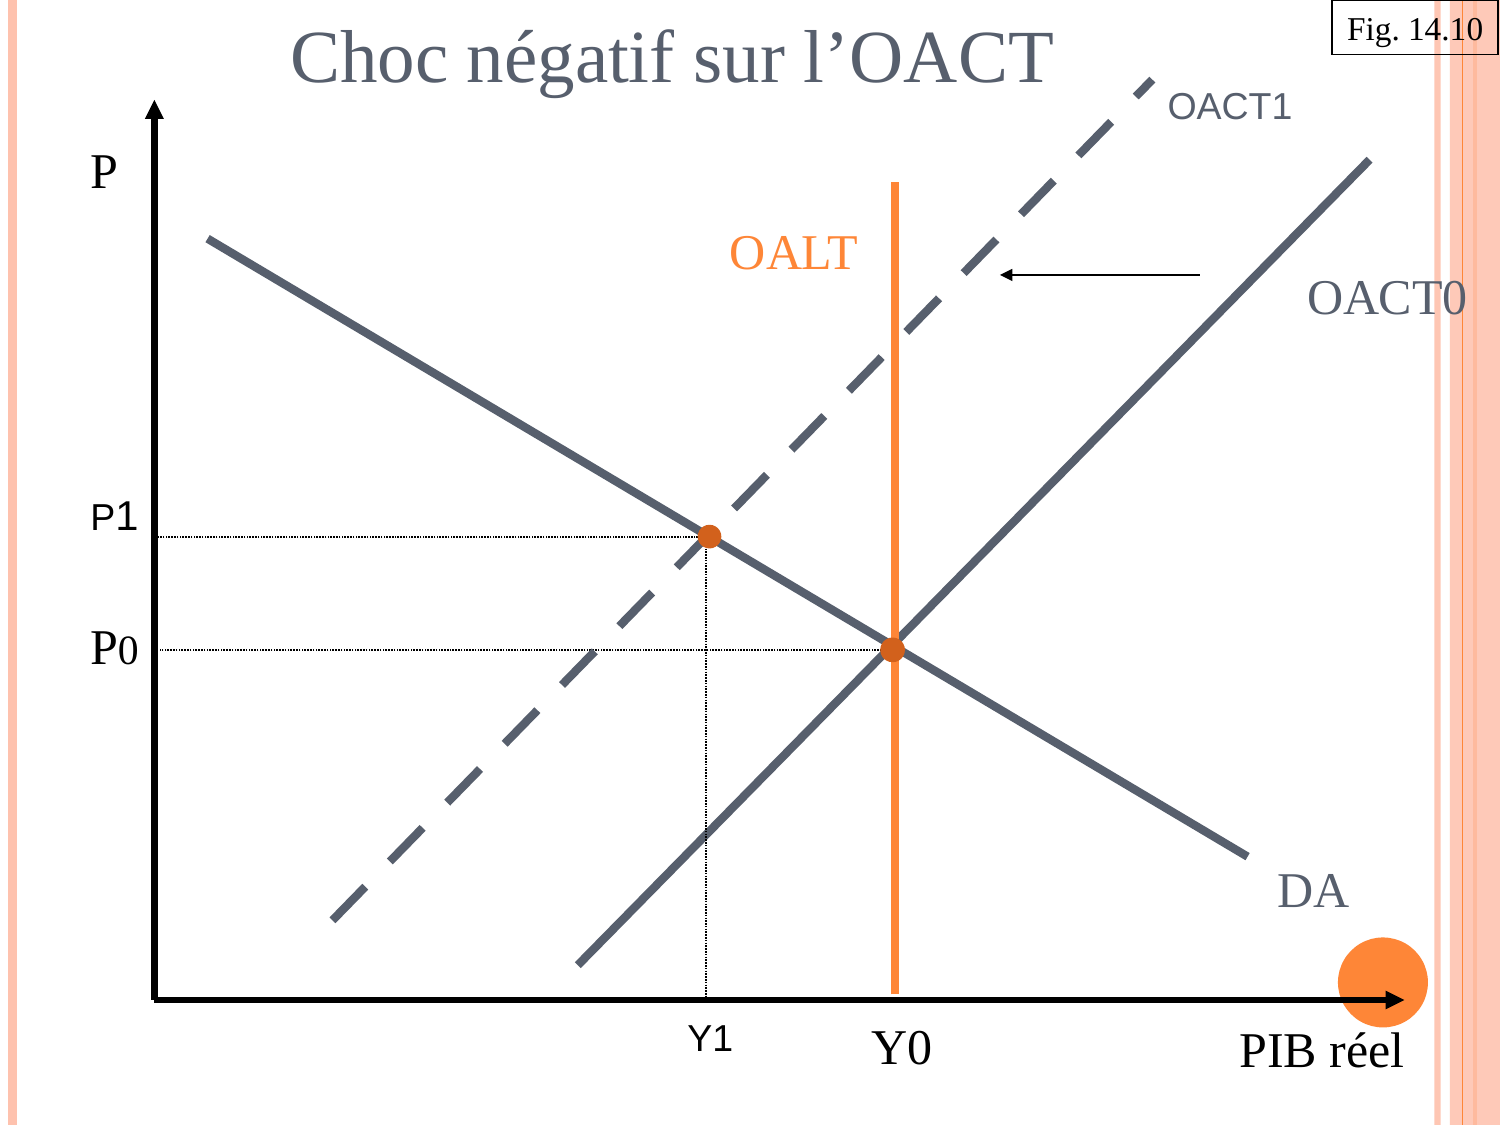

Choc négatif sur l’OACT
Fig. 14.10
OACT1
P1
Y1
P
OALT
OACT0
P0
DA
Y0
PIB réel